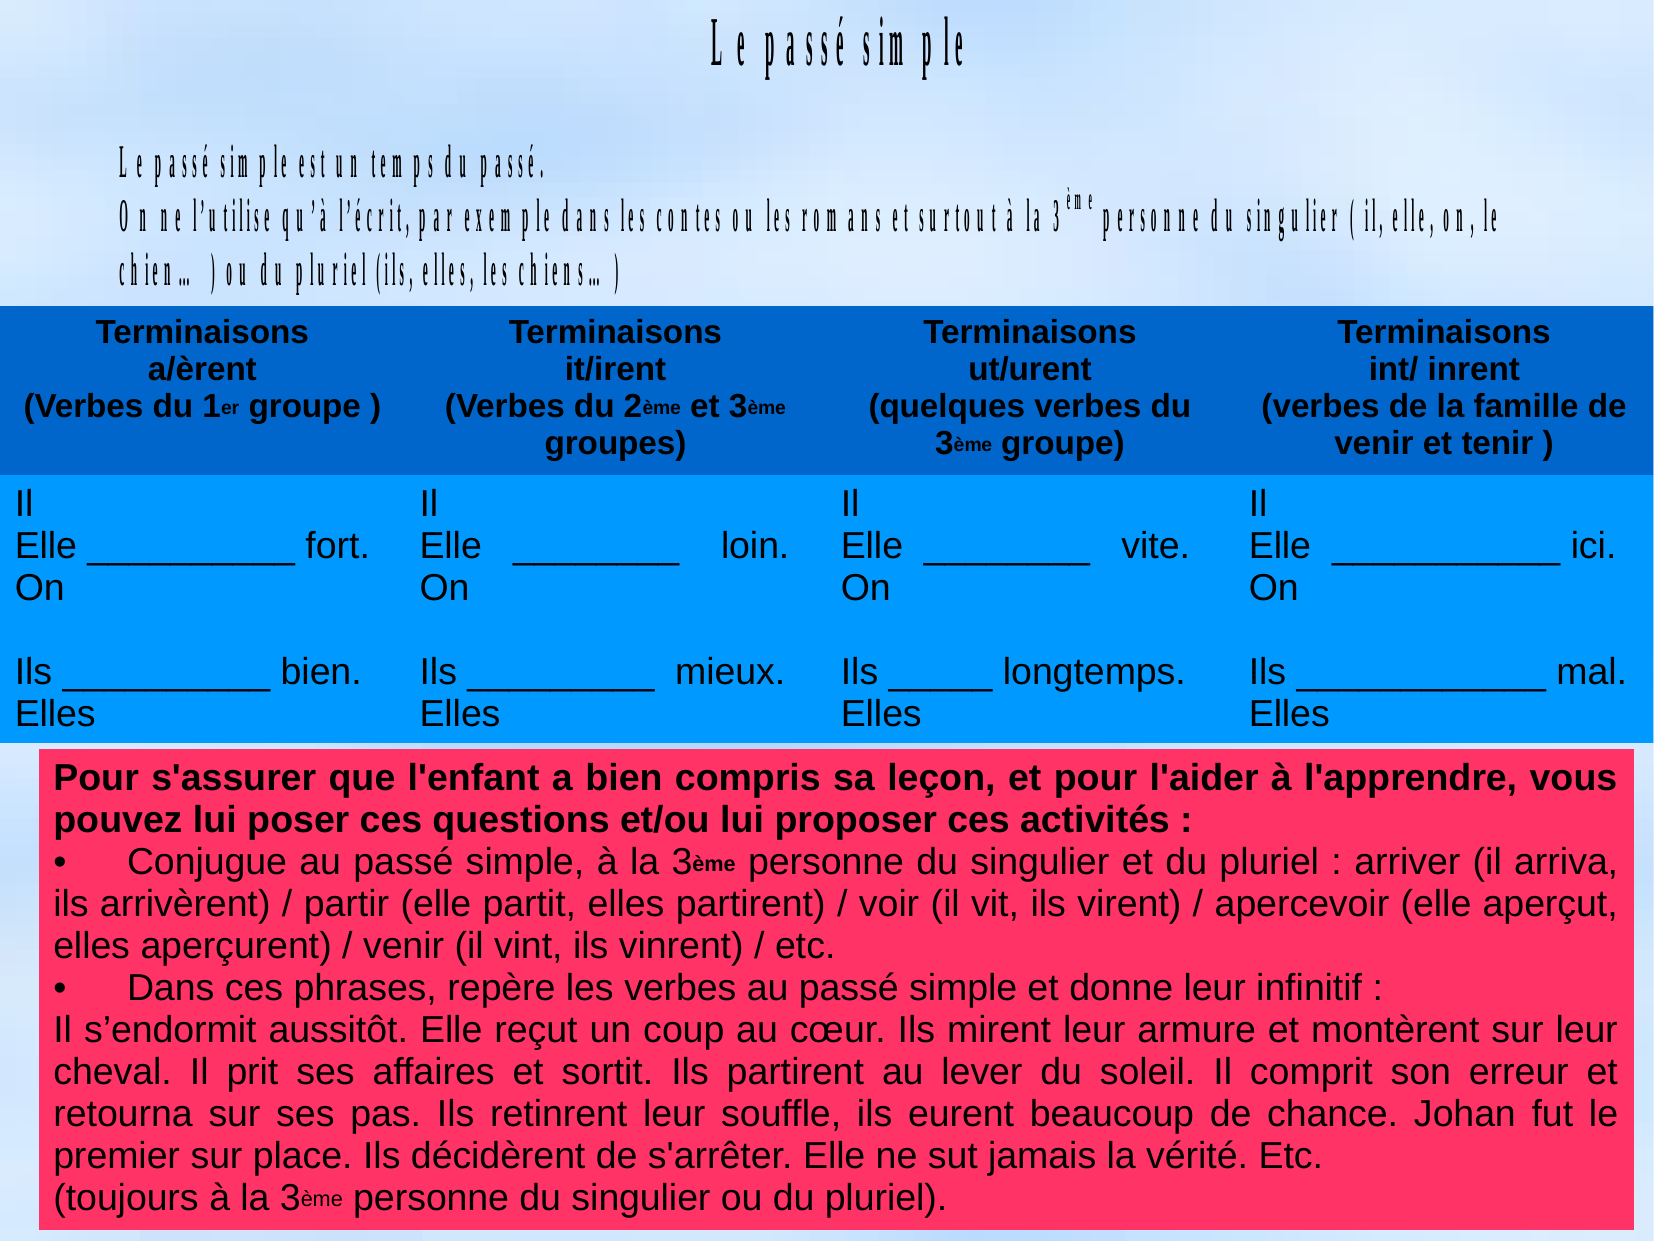

#
| Terminaisons a/èrent (Verbes du 1er groupe ) | Terminaisons it/irent (Verbes du 2ème et 3ème groupes) | Terminaisons ut/urent (quelques verbes du 3ème groupe) | Terminaisons int/ inrent (verbes de la famille de venir et tenir ) |
| --- | --- | --- | --- |
| Il Elle \_\_\_\_\_\_\_\_\_\_ fort. On Ils \_\_\_\_\_\_\_\_\_\_ bien. Elles | Il Elle \_\_\_\_\_\_\_\_ loin. On Ils \_\_\_\_\_\_\_\_\_ mieux. Elles | Il Elle \_\_\_\_\_\_\_\_ vite. On Ils \_\_\_\_\_ longtemps. Elles | Il Elle \_\_\_\_\_\_\_\_\_\_\_ ici. On Ils \_\_\_\_\_\_\_\_\_\_\_\_ mal. Elles |
| Pour s'assurer que l'enfant a bien compris sa leçon, et pour l'aider à l'apprendre, vous pouvez lui poser ces questions et/ou lui proposer ces activités : • Conjugue au passé simple, à la 3ème personne du singulier et du pluriel : arriver (il arriva, ils arrivèrent) / partir (elle partit, elles partirent) / voir (il vit, ils virent) / apercevoir (elle aperçut, elles aperçurent) / venir (il vint, ils vinrent) / etc. • Dans ces phrases, repère les verbes au passé simple et donne leur infinitif : Il s’endormit aussitôt. Elle reçut un coup au cœur. Ils mirent leur armure et montèrent sur leur cheval. Il prit ses affaires et sortit. Ils partirent au lever du soleil. Il comprit son erreur et retourna sur ses pas. Ils retinrent leur souffle, ils eurent beaucoup de chance. Johan fut le premier sur place. Ils décidèrent de s'arrêter. Elle ne sut jamais la vérité. Etc. (toujours à la 3ème personne du singulier ou du pluriel). |
| --- |